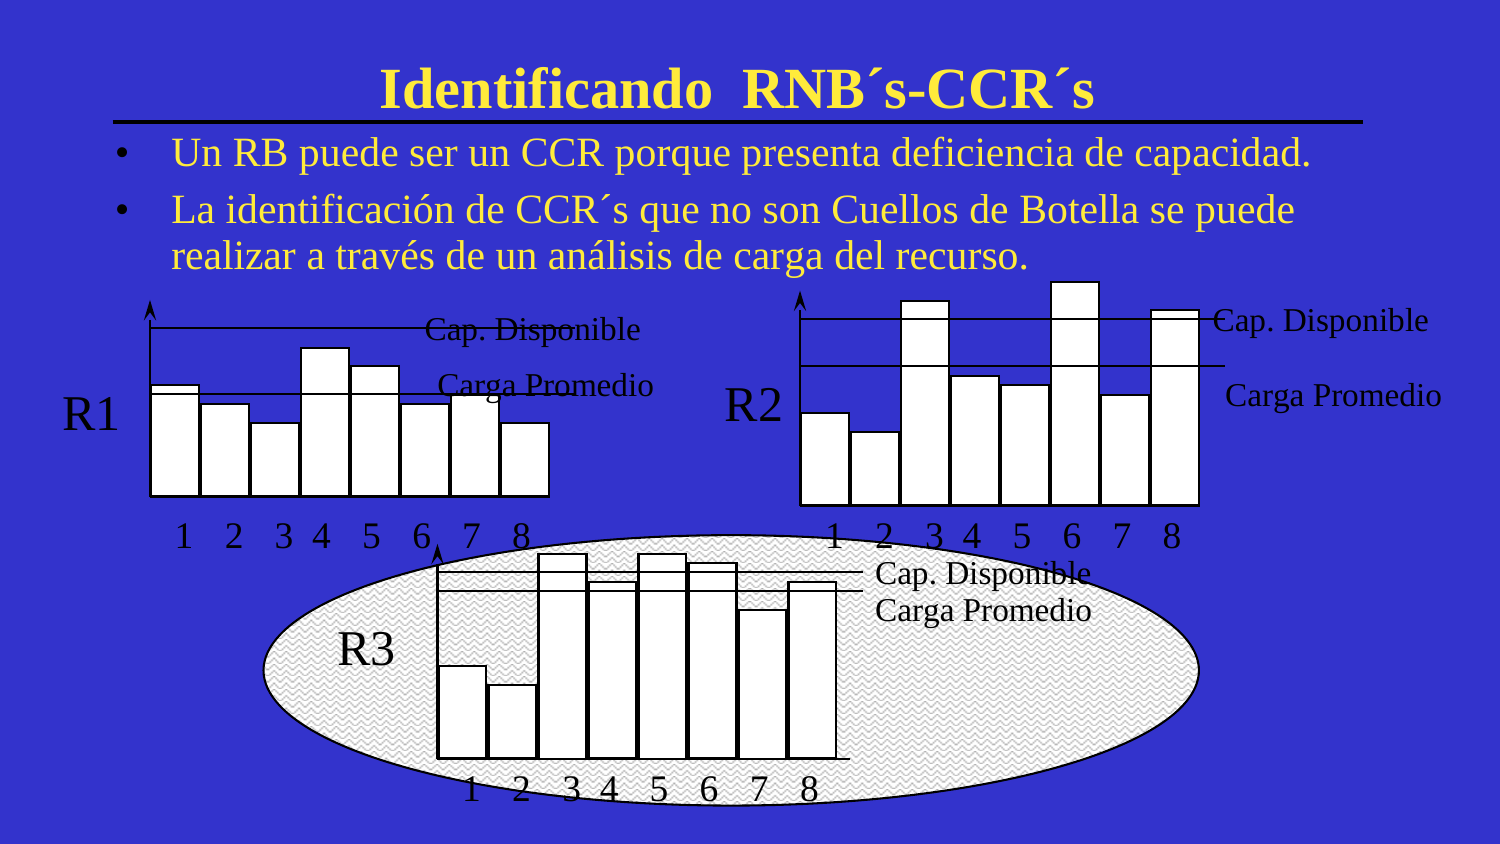

# Identificando RNB´s-CCR´s
Un RB puede ser un CCR porque presenta deficiencia de capacidad.
La identificación de CCR´s que no son Cuellos de Botella se puede realizar a través de un análisis de carga del recurso.
Cap. Disponible
Cap. Disponible
Carga Promedio
R2
Carga Promedio
R1
1
2
3
4
5
6
7
8
1
2
3
4
5
6
7
8
Cap. Disponible
Carga Promedio
R3
1
2
3
4
5
6
7
8